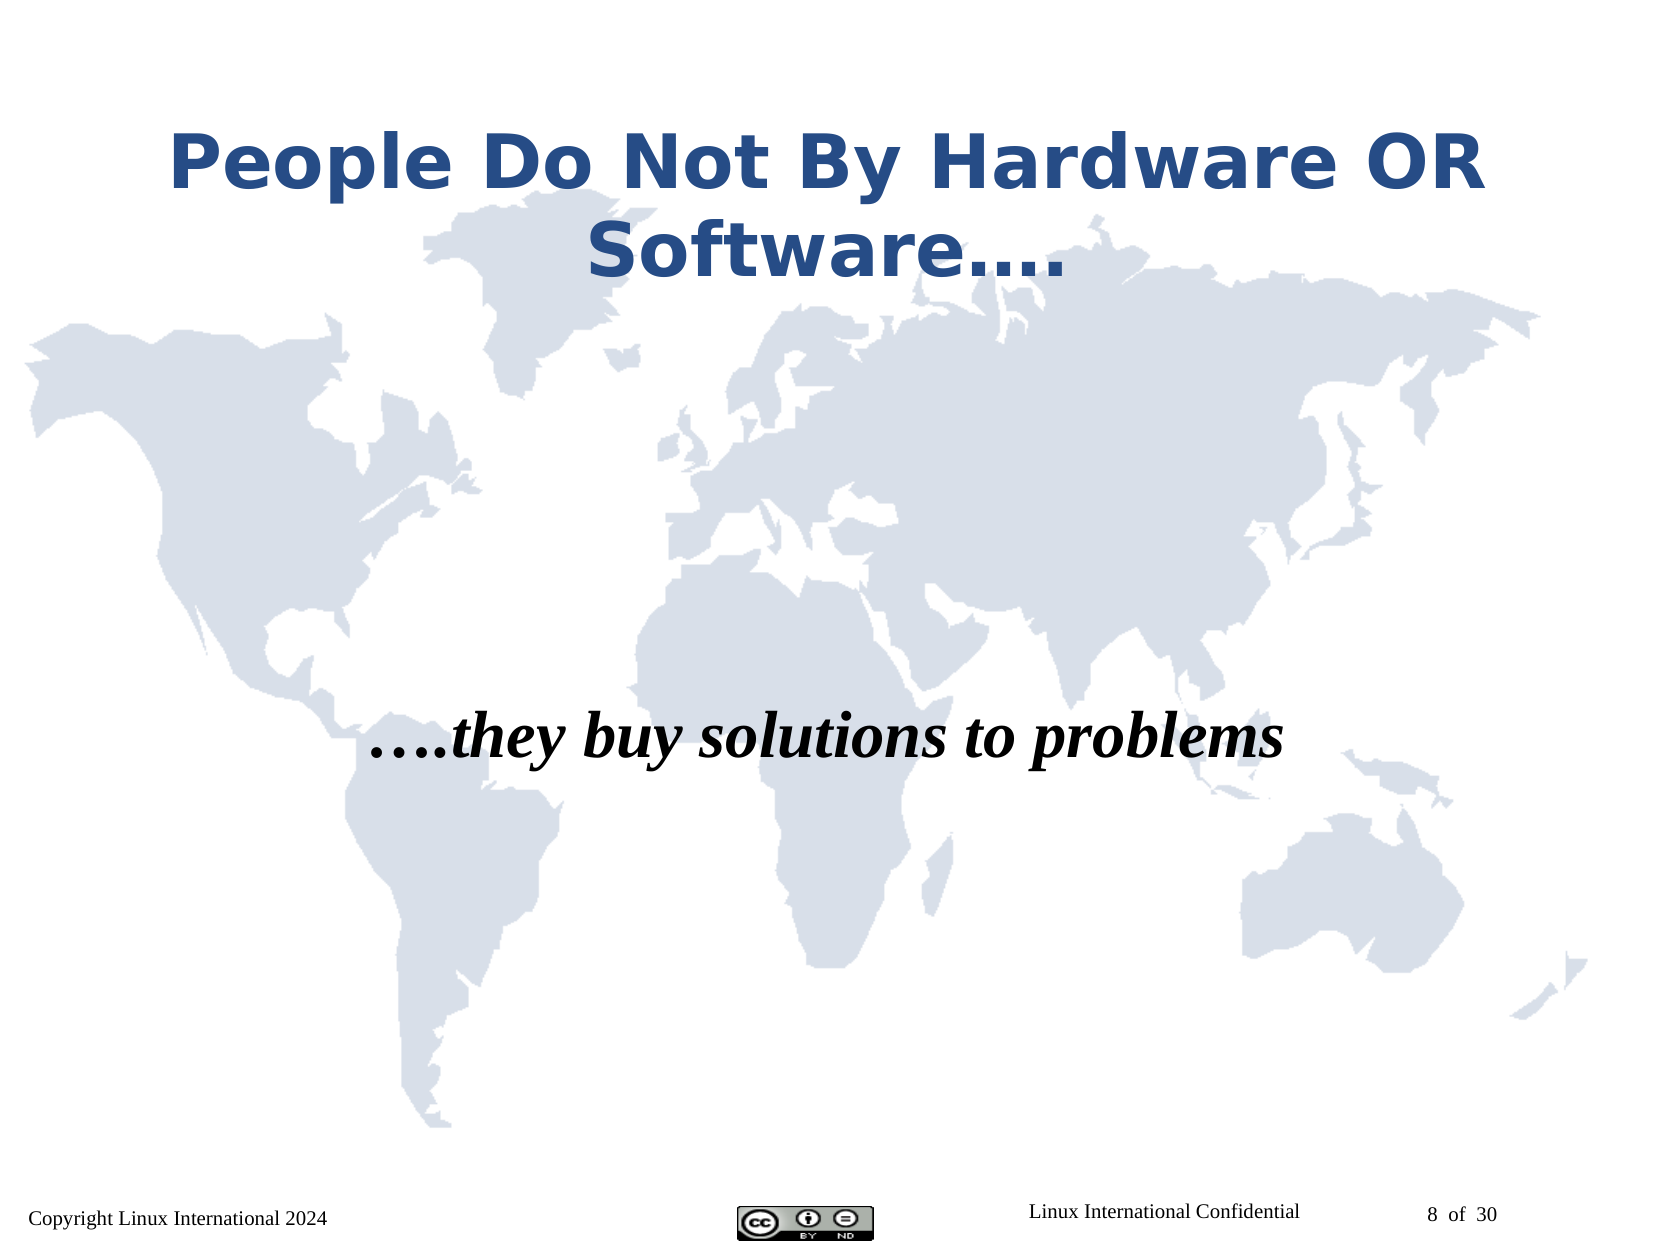

# People Do Not By Hardware OR Software….
….they buy solutions to problems